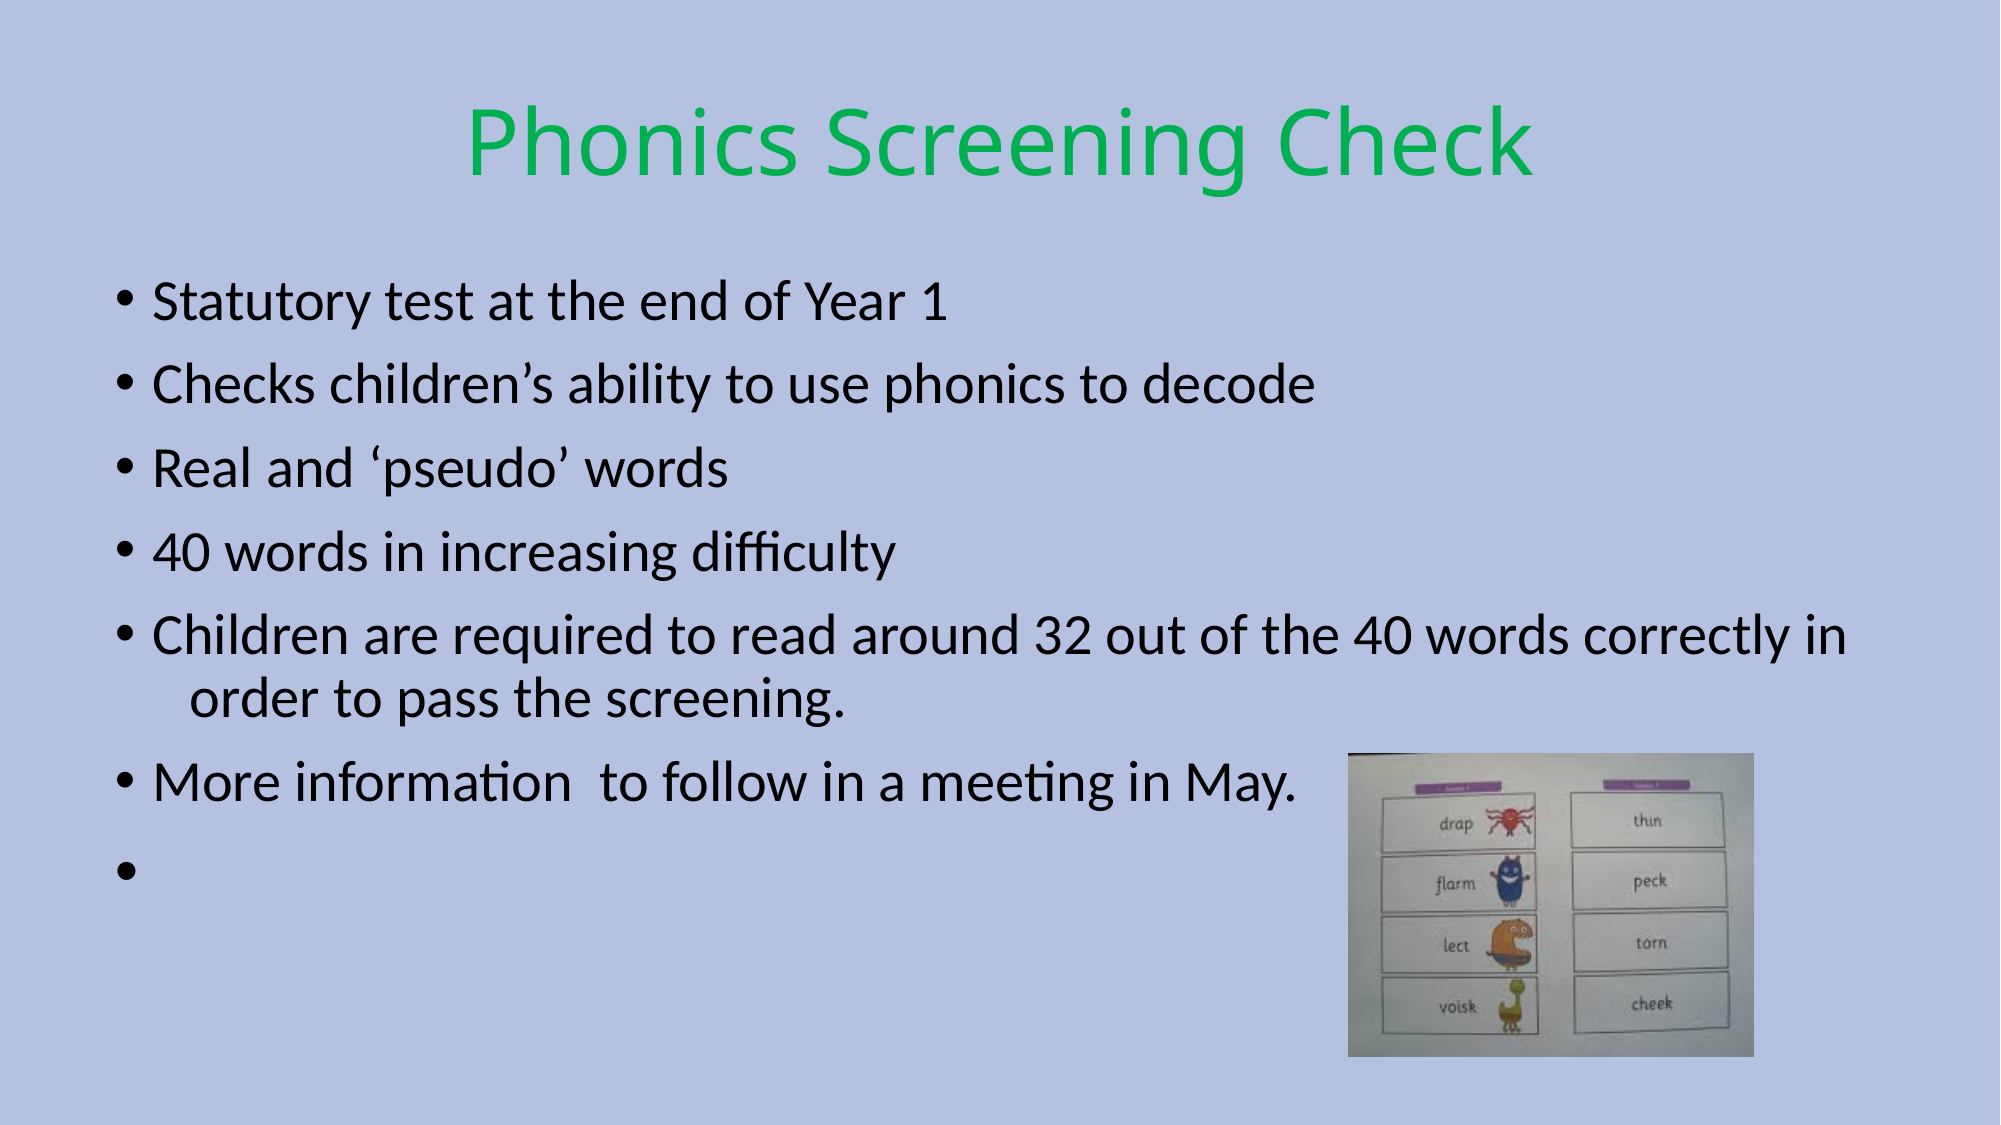

# Phonics Screening Check
Statutory test at the end of Year 1
Checks children’s ability to use phonics to decode
Real and ‘pseudo’ words
40 words in increasing difficulty
Children are required to read around 32 out of the 40 words correctly in order to pass the screening.
More information to follow in a meeting in May.